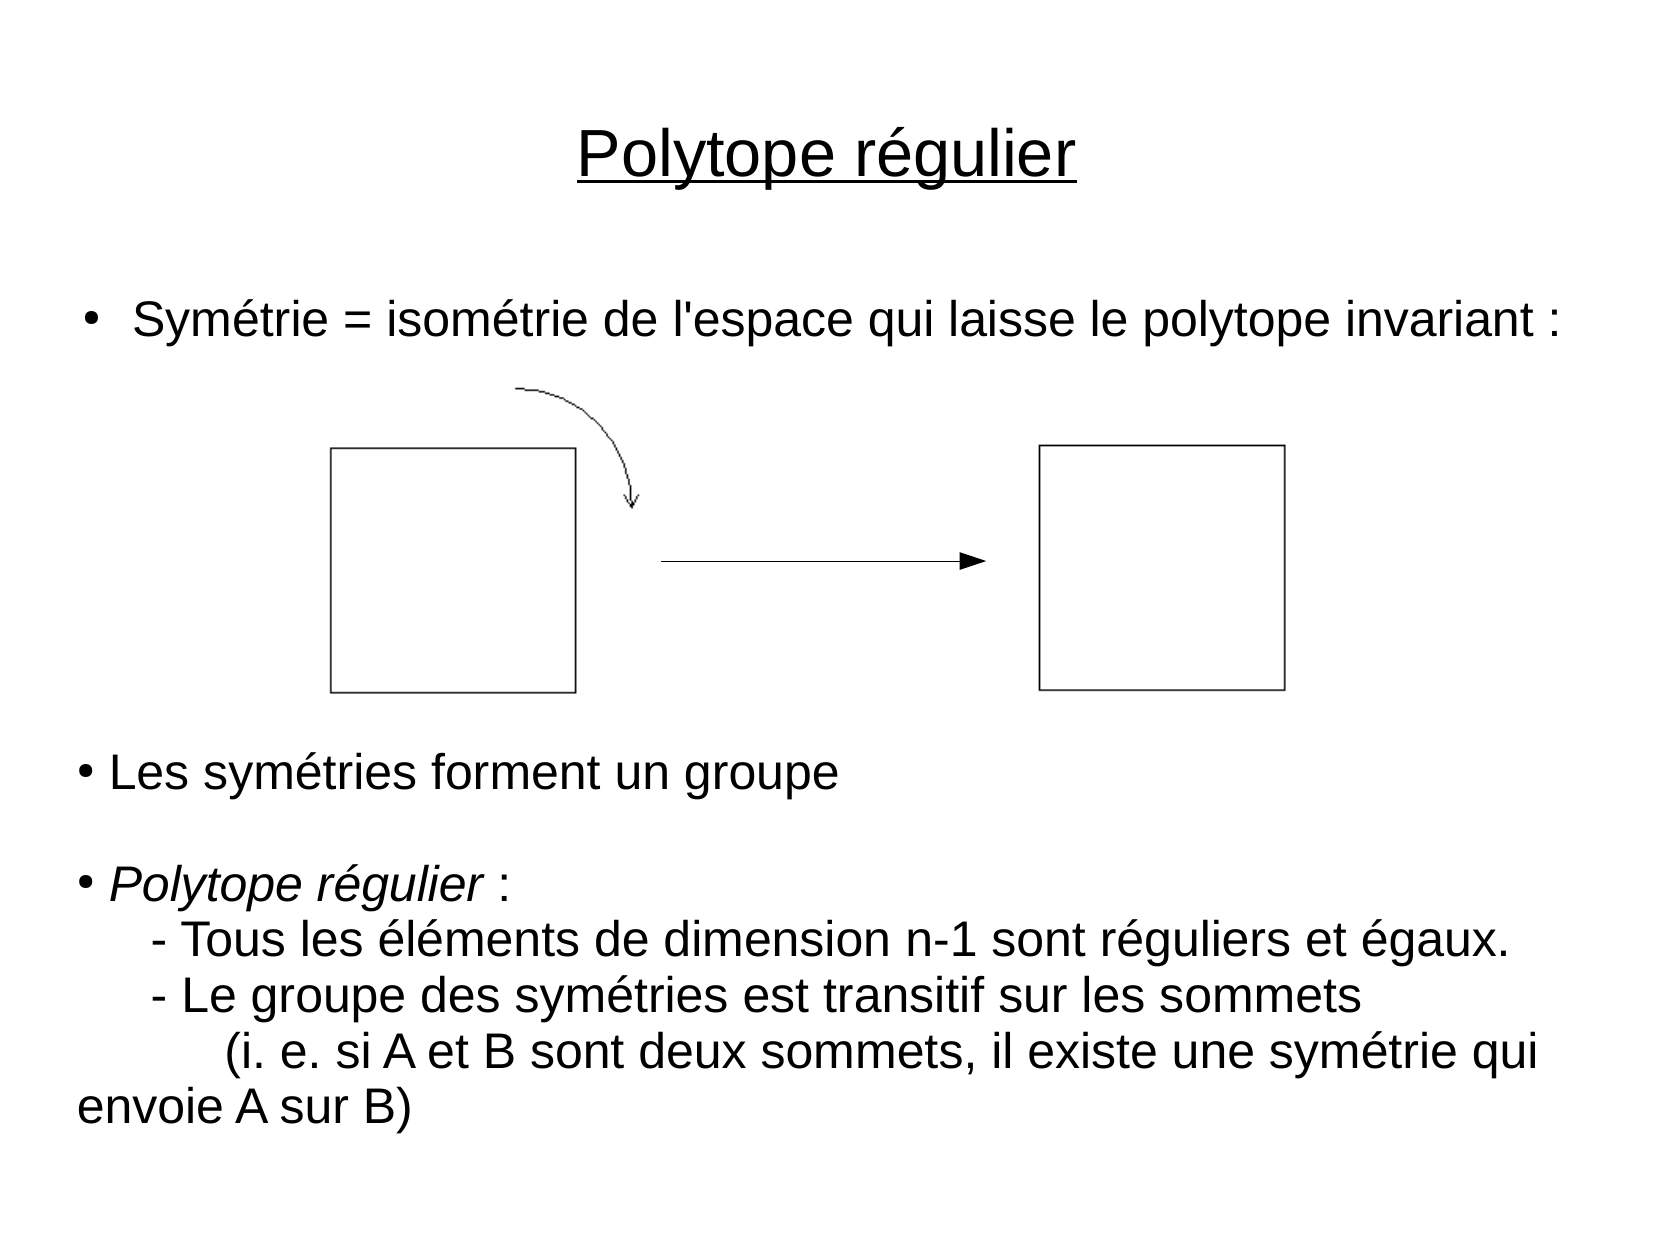

Polytope régulier
# Symétrie = isométrie de l'espace qui laisse le polytope invariant :
 Les symétries forment un groupe
 Polytope régulier :
	- Tous les éléments de dimension n-1 sont réguliers et égaux.
	- Le groupe des symétries est transitif sur les sommets
		(i. e. si A et B sont deux sommets, il existe une symétrie qui envoie A sur B)